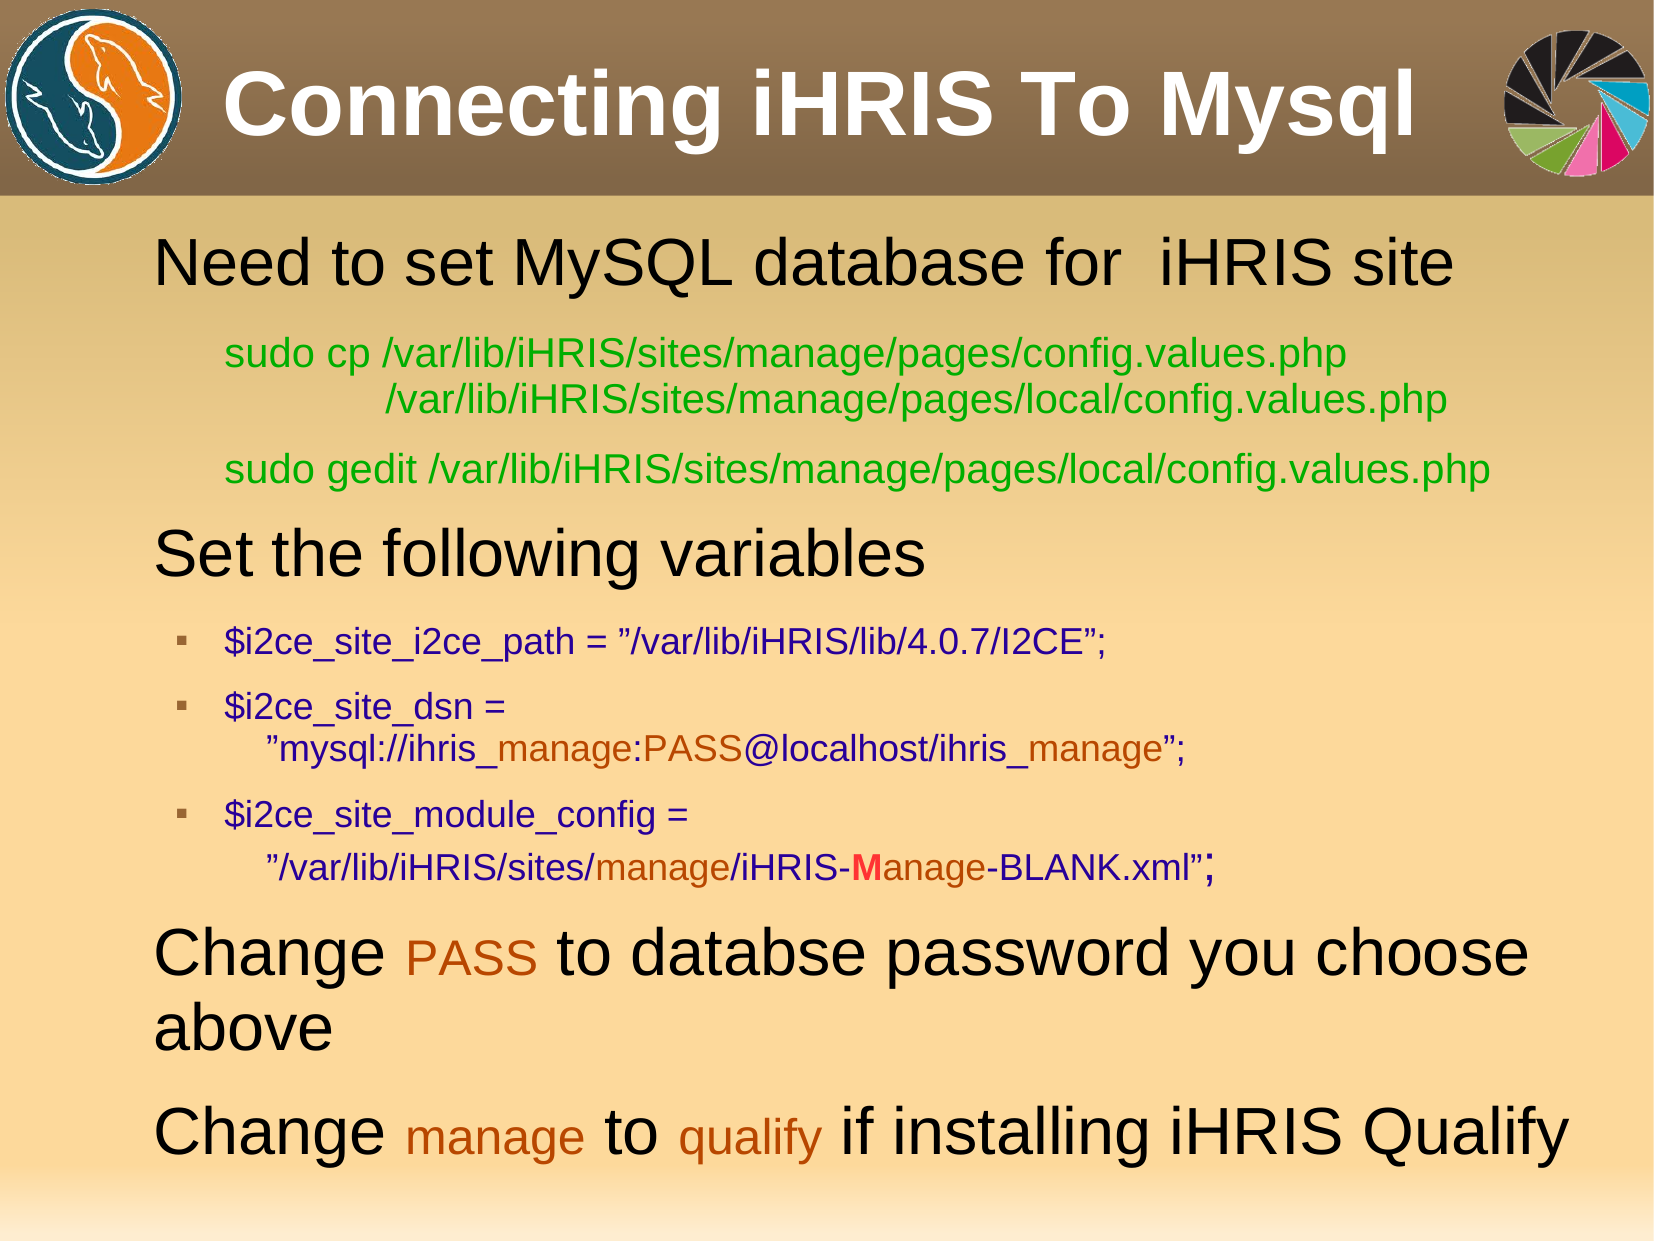

# Connecting iHRIS To Mysql
Need to set MySQL database for iHRIS site
sudo cp /var/lib/iHRIS/sites/manage/pages/config.values.php
 /var/lib/iHRIS/sites/manage/pages/local/config.values.php
sudo gedit /var/lib/iHRIS/sites/manage/pages/local/config.values.php
Set the following variables
$i2ce_site_i2ce_path = ”/var/lib/iHRIS/lib/4.0.7/I2CE”;
$i2ce_site_dsn =
 ”mysql://ihris_manage:PASS@localhost/ihris_manage”;
$i2ce_site_module_config =
 ”/var/lib/iHRIS/sites/manage/iHRIS-Manage-BLANK.xml”;
Change PASS to databse password you choose above
Change manage to qualify if installing iHRIS Qualify